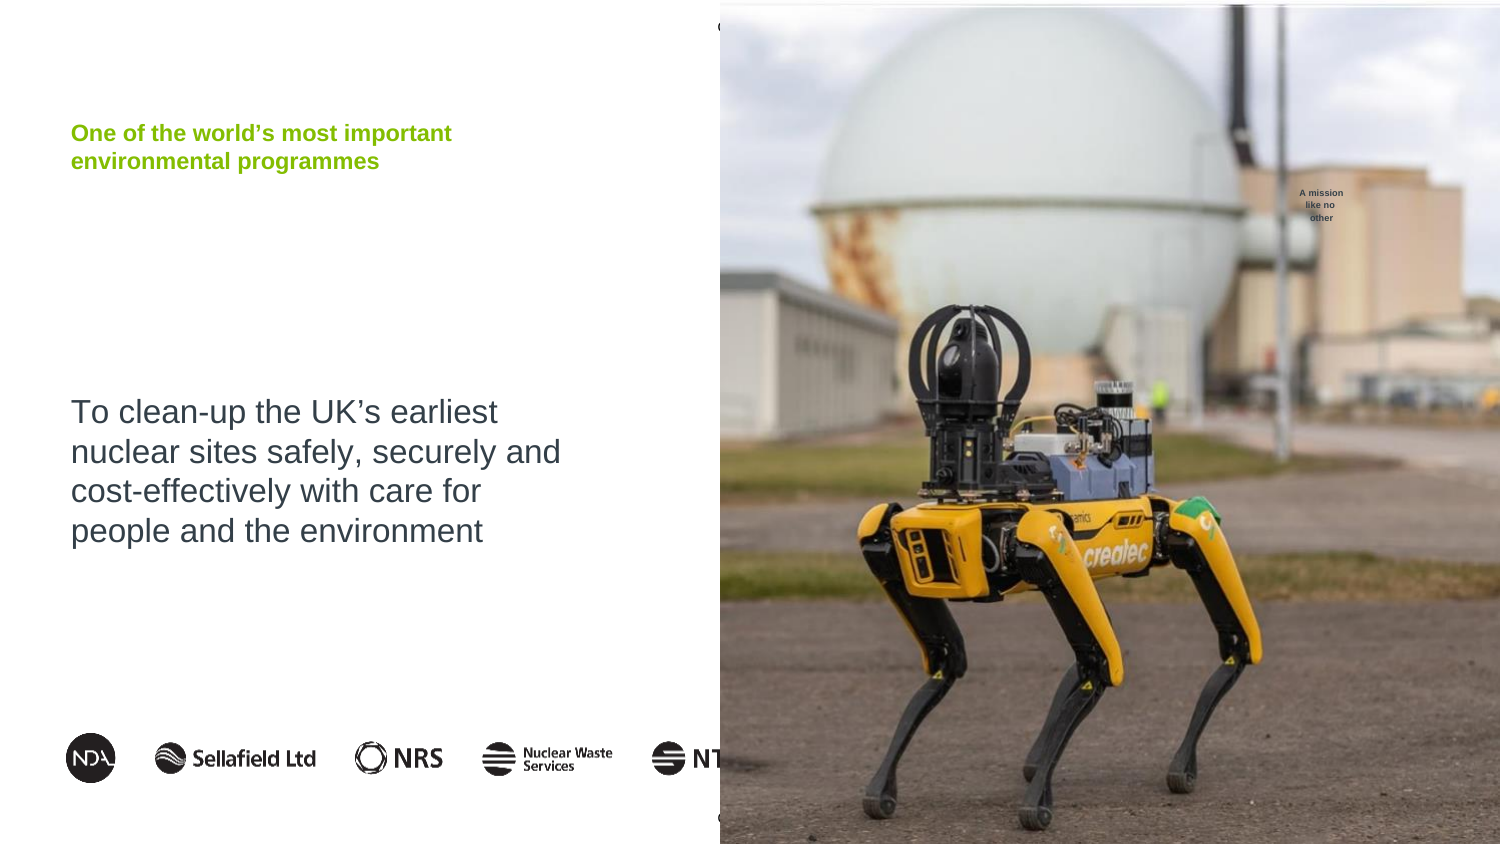

# One of the world’s most important environmental programmes
A mission
like no
other
To clean-up the UK’s earliest nuclear sites safely, securely and cost-effectively with care for people and the environment